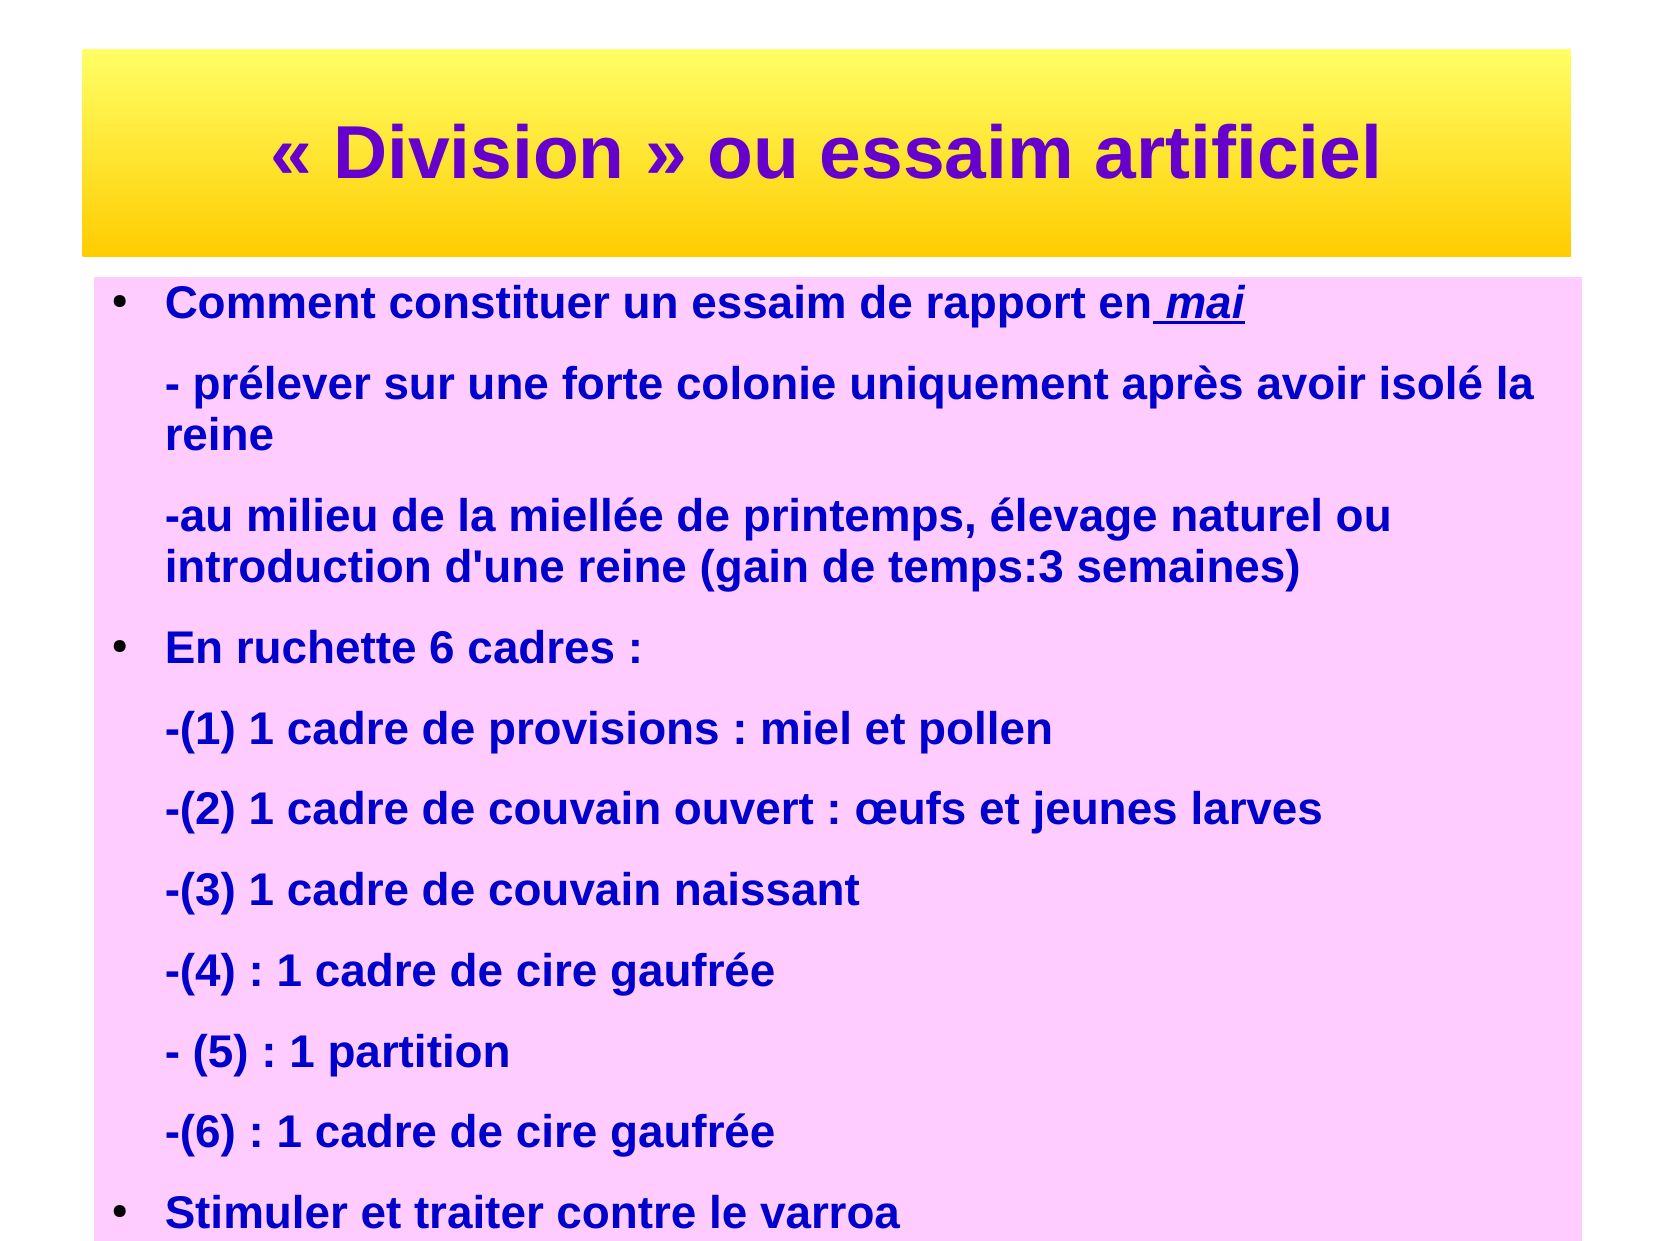

# « Division » ou essaim artificiel
Comment constituer un essaim de rapport en mai
- prélever sur une forte colonie uniquement après avoir isolé la reine
-au milieu de la miellée de printemps, élevage naturel ou introduction d'une reine (gain de temps:3 semaines)
En ruchette 6 cadres :
-(1) 1 cadre de provisions : miel et pollen
-(2) 1 cadre de couvain ouvert : œufs et jeunes larves
-(3) 1 cadre de couvain naissant
-(4) : 1 cadre de cire gaufrée
- (5) : 1 partition
-(6) : 1 cadre de cire gaufrée
Stimuler et traiter contre le varroa